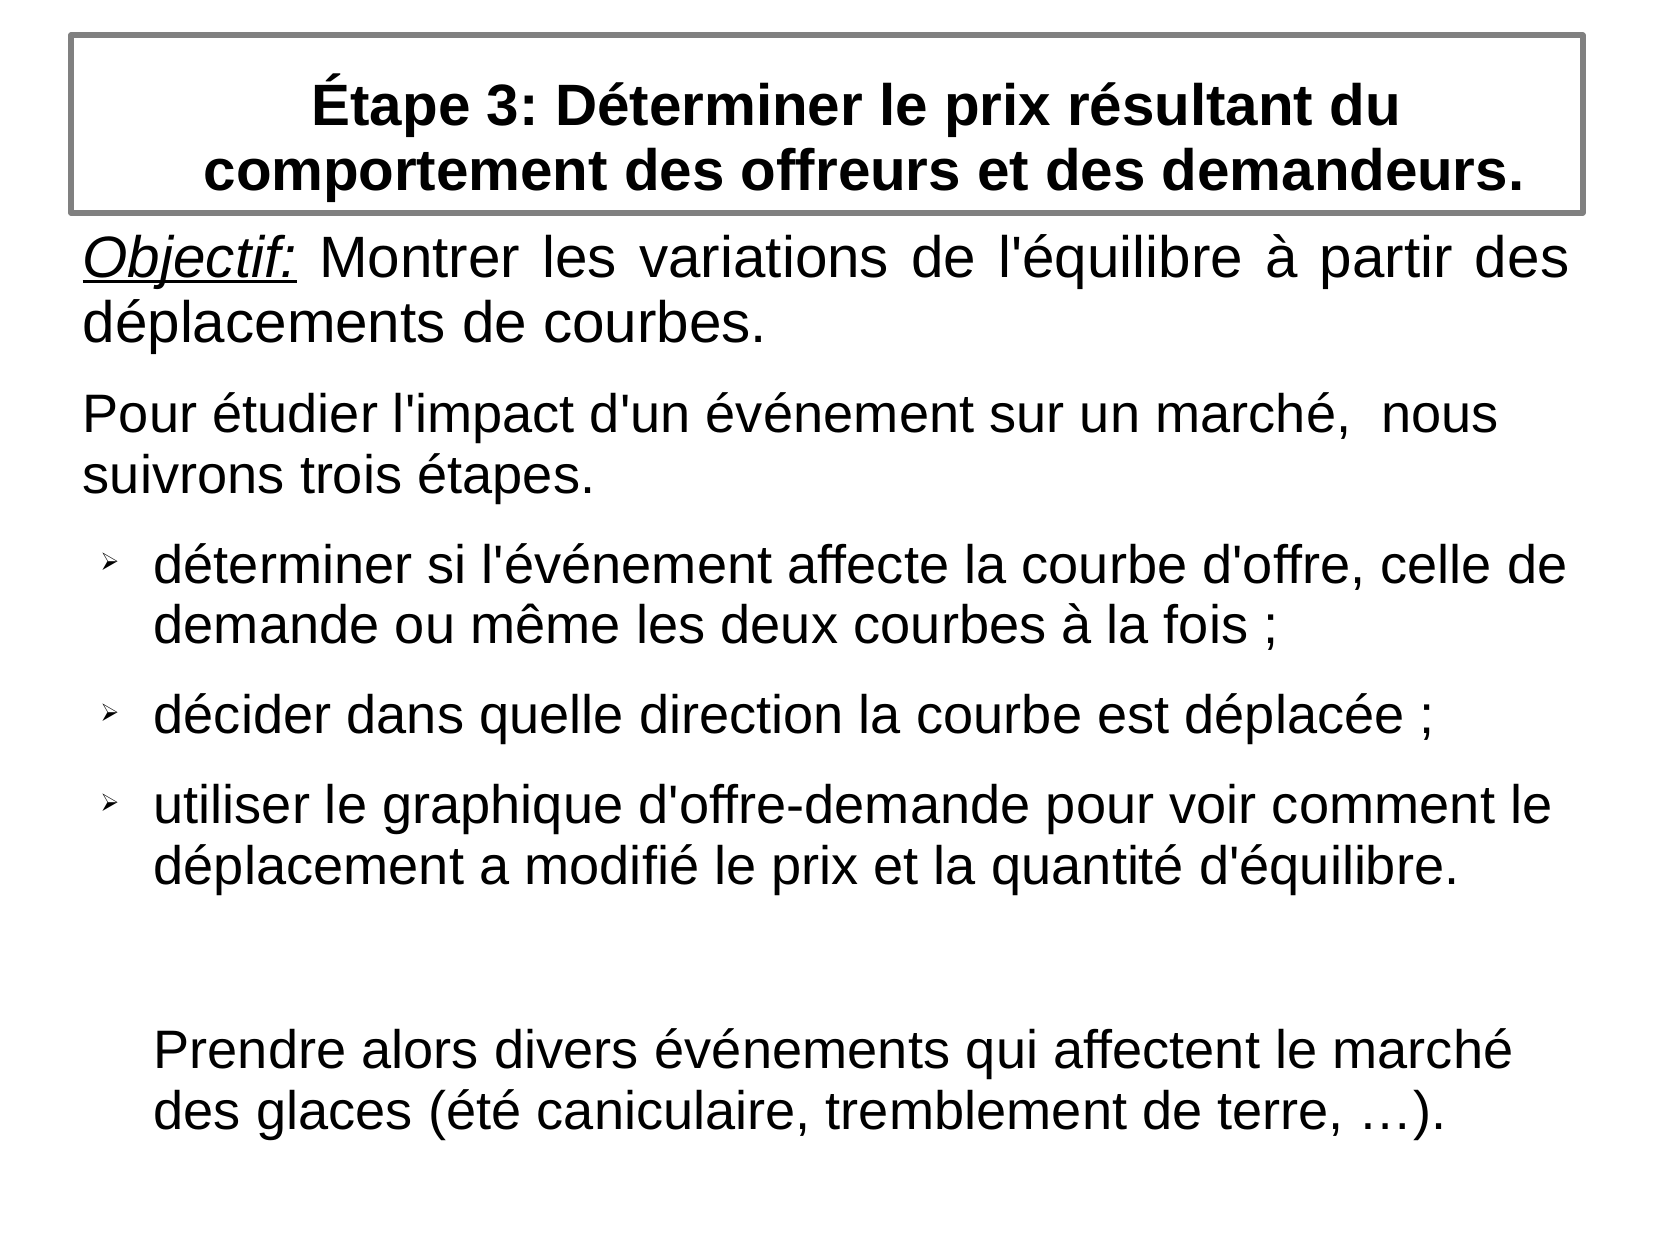

Étape 3: Déterminer le prix résultant du
comportement des offreurs et des demandeurs.
# Objectif: Montrer les variations de l'équilibre à partir des déplacements de courbes.
Pour étudier l'impact d'un événement sur un marché, nous suivrons trois étapes.
déterminer si l'événement affecte la courbe d'offre, celle de demande ou même les deux courbes à la fois ;
décider dans quelle direction la courbe est déplacée ;
utiliser le graphique d'offre-demande pour voir comment le déplacement a modifié le prix et la quantité d'équilibre.
Prendre alors divers événements qui affectent le marché des glaces (été caniculaire, tremblement de terre, …).